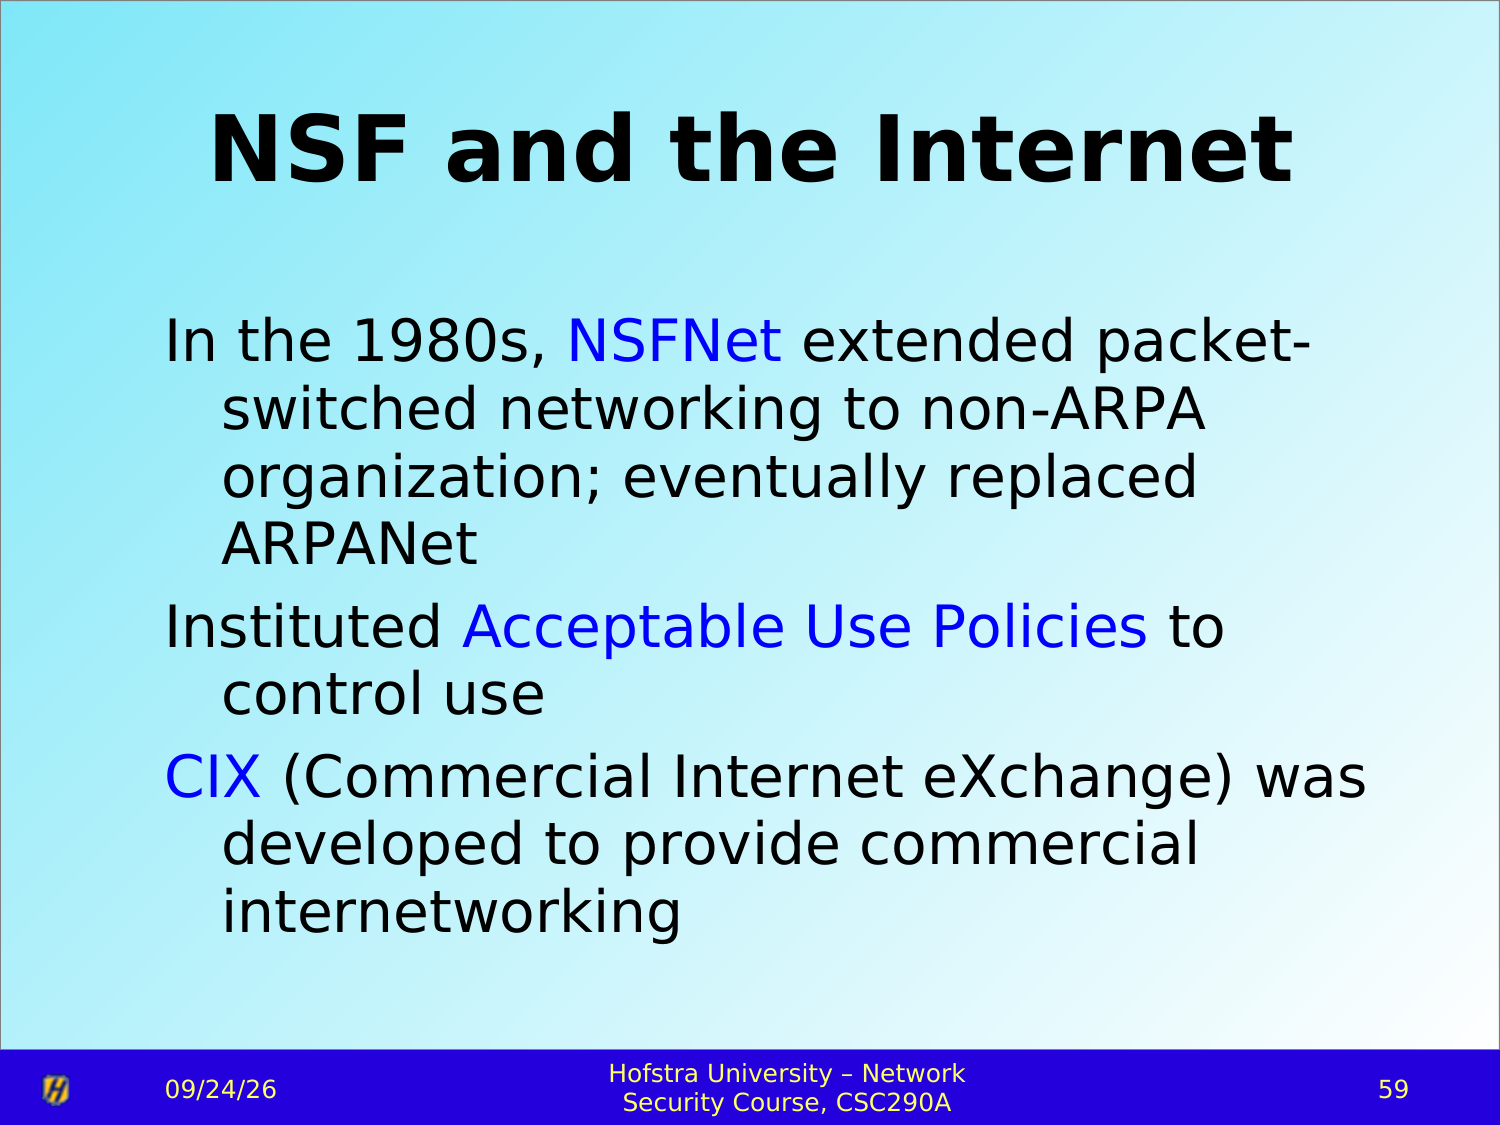

# NSF and the Internet
In the 1980s, NSFNet extended packet-switched networking to non-ARPA organization; eventually replaced ARPANet
Instituted Acceptable Use Policies to control use
CIX (Commercial Internet eXchange) was developed to provide commercial internetworking
59